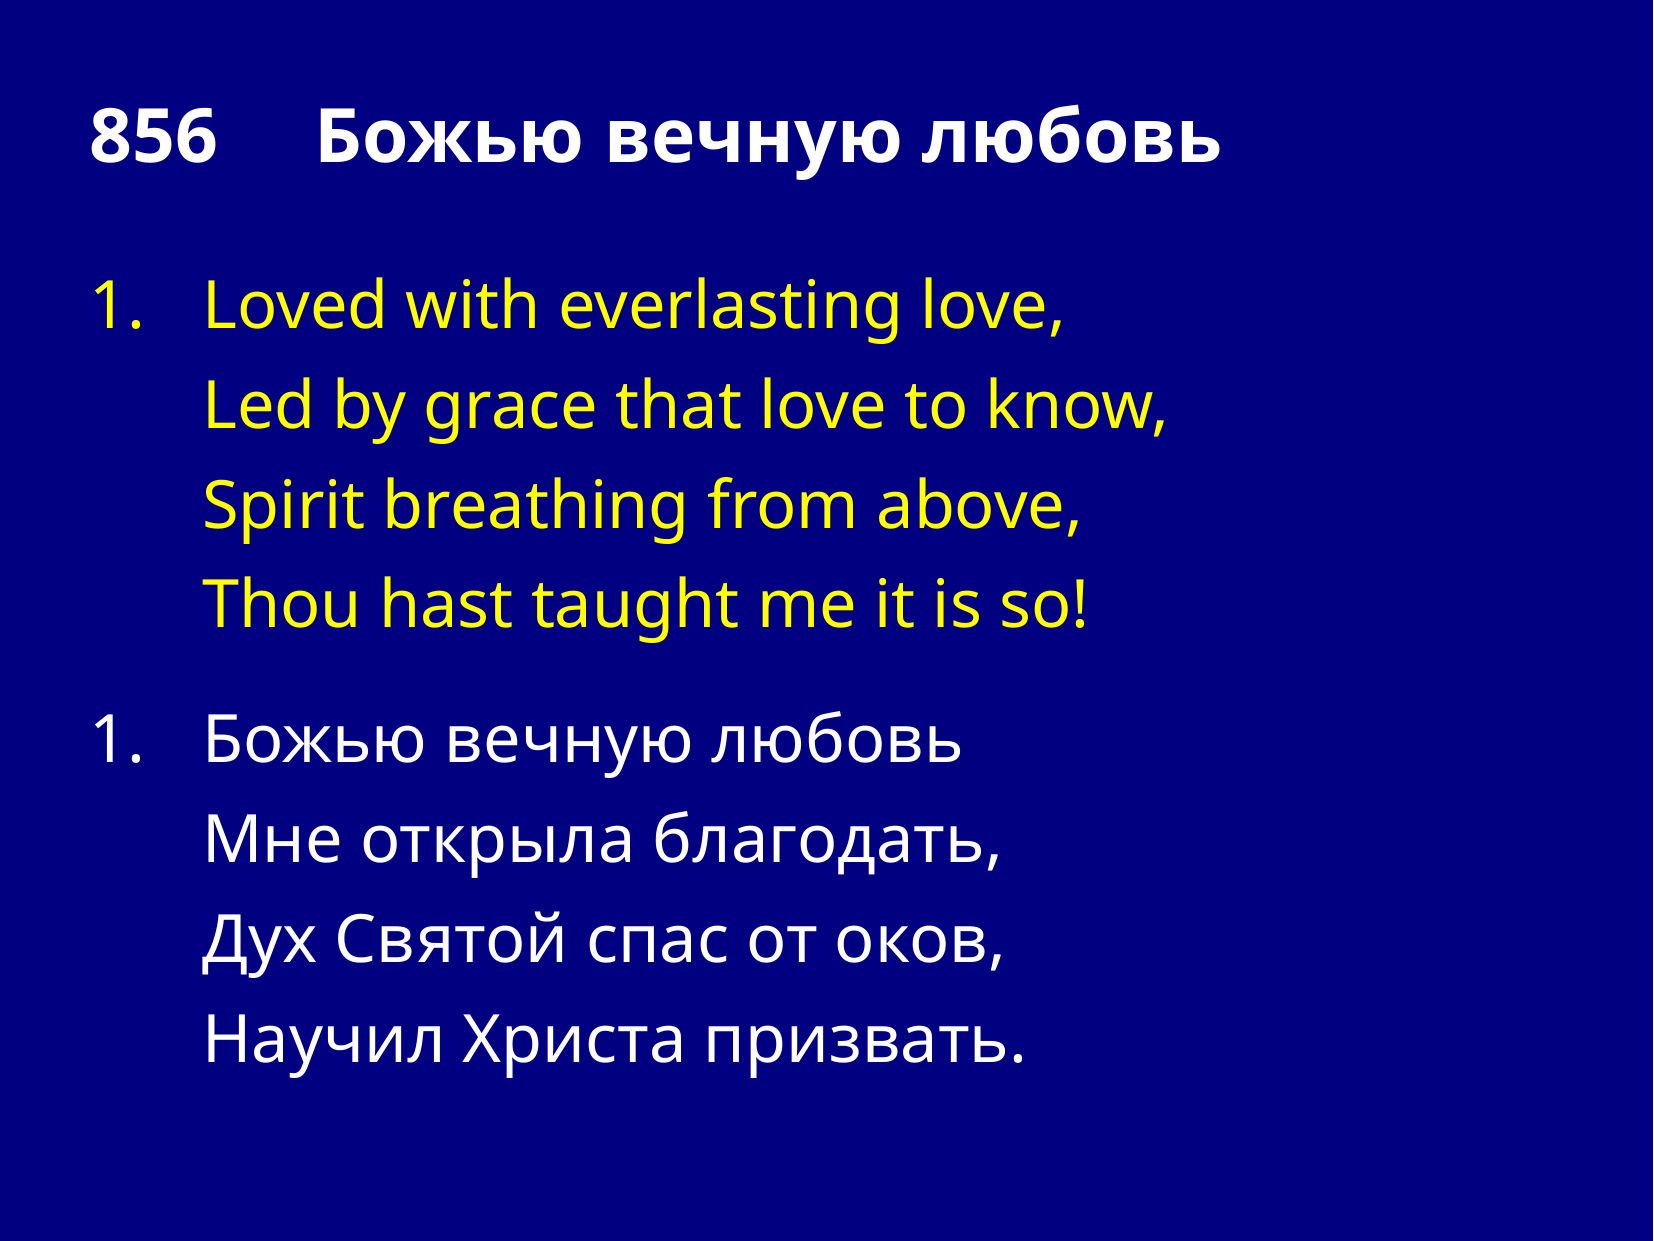

856	Божью вечную любовь
1.	Loved with everlasting love,
	Led by grace that love to know,
	Spirit breathing from above,
	Thou hast taught me it is so!
1.	Божью вечную любовь
	Мне открыла благодать,
	Дух Святой спас от оков,
	Научил Христа призвать.